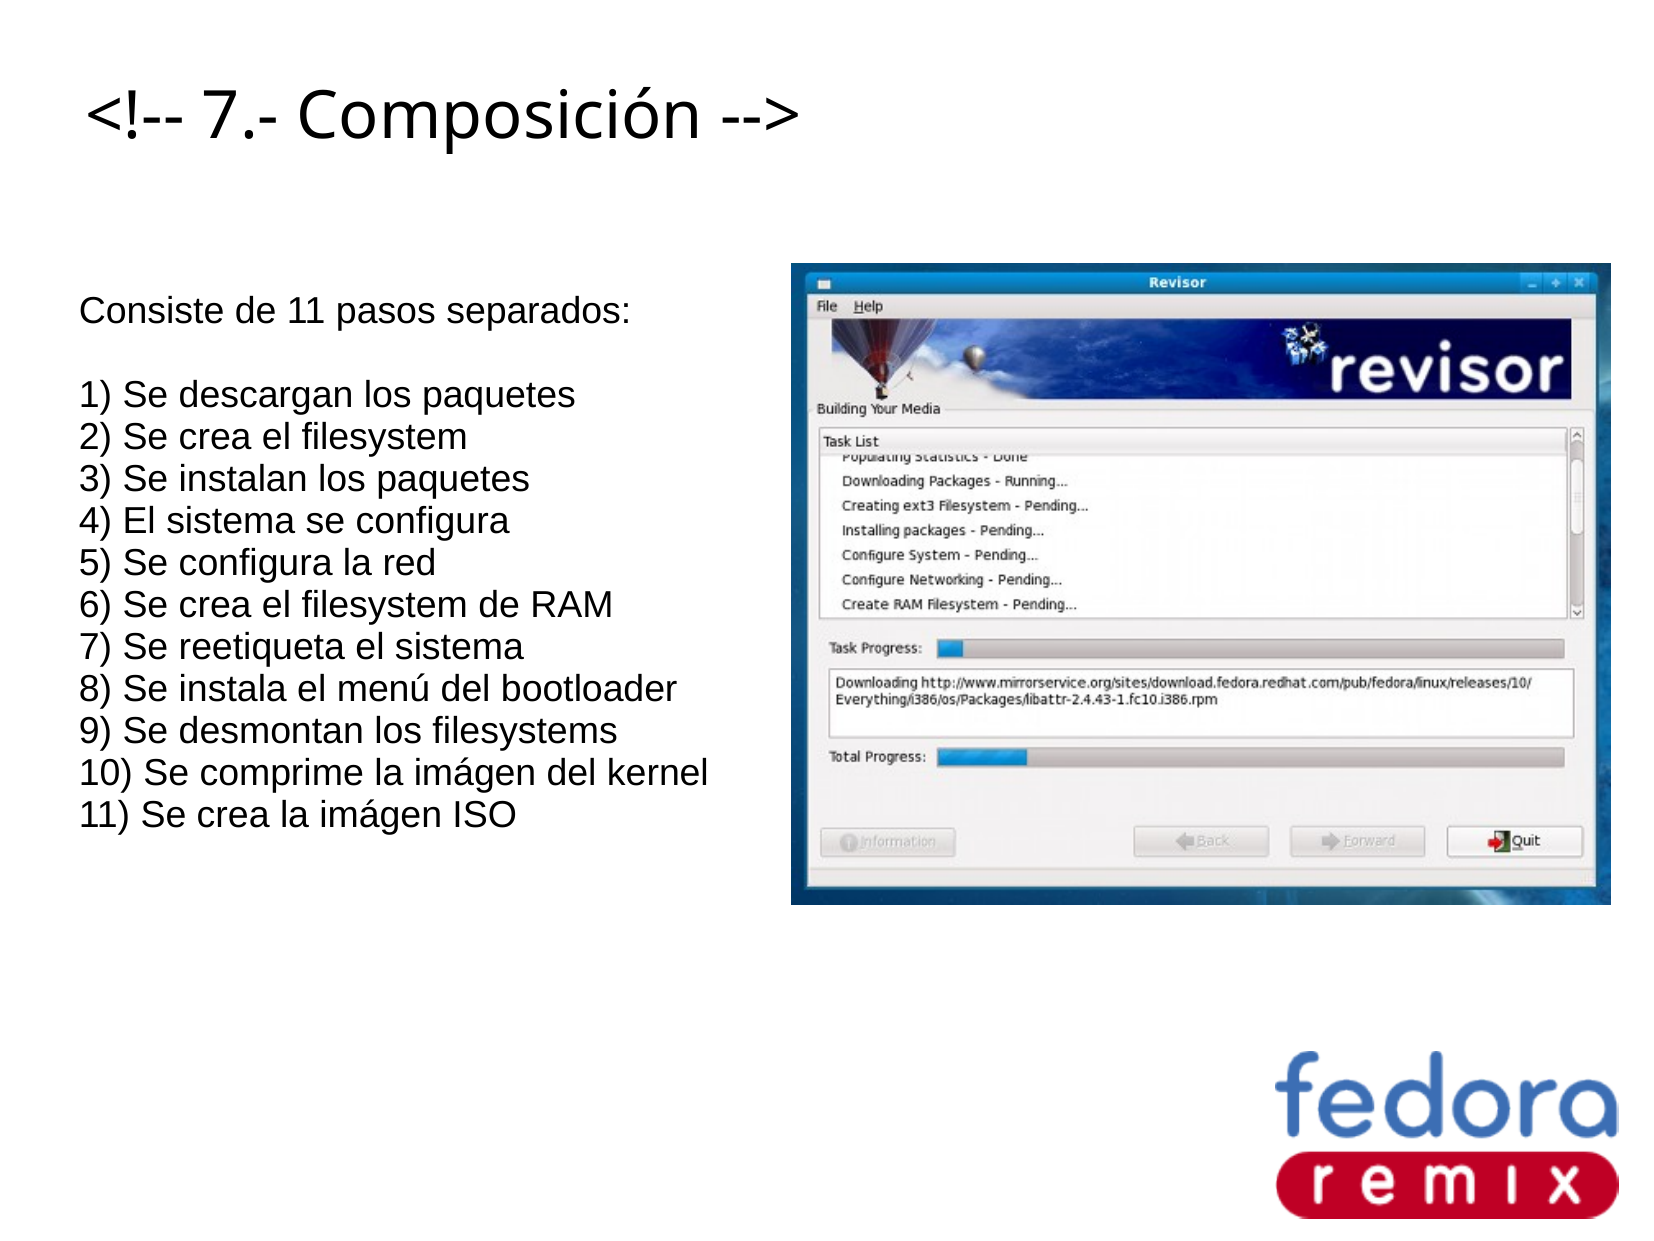

# <!-- 7.- Composición -->
Consiste de 11 pasos separados:
1) Se descargan los paquetes
2) Se crea el filesystem
3) Se instalan los paquetes
4) El sistema se configura
5) Se configura la red
6) Se crea el filesystem de RAM
7) Se reetiqueta el sistema
8) Se instala el menú del bootloader
9) Se desmontan los filesystems
10) Se comprime la imágen del kernel
11) Se crea la imágen ISO